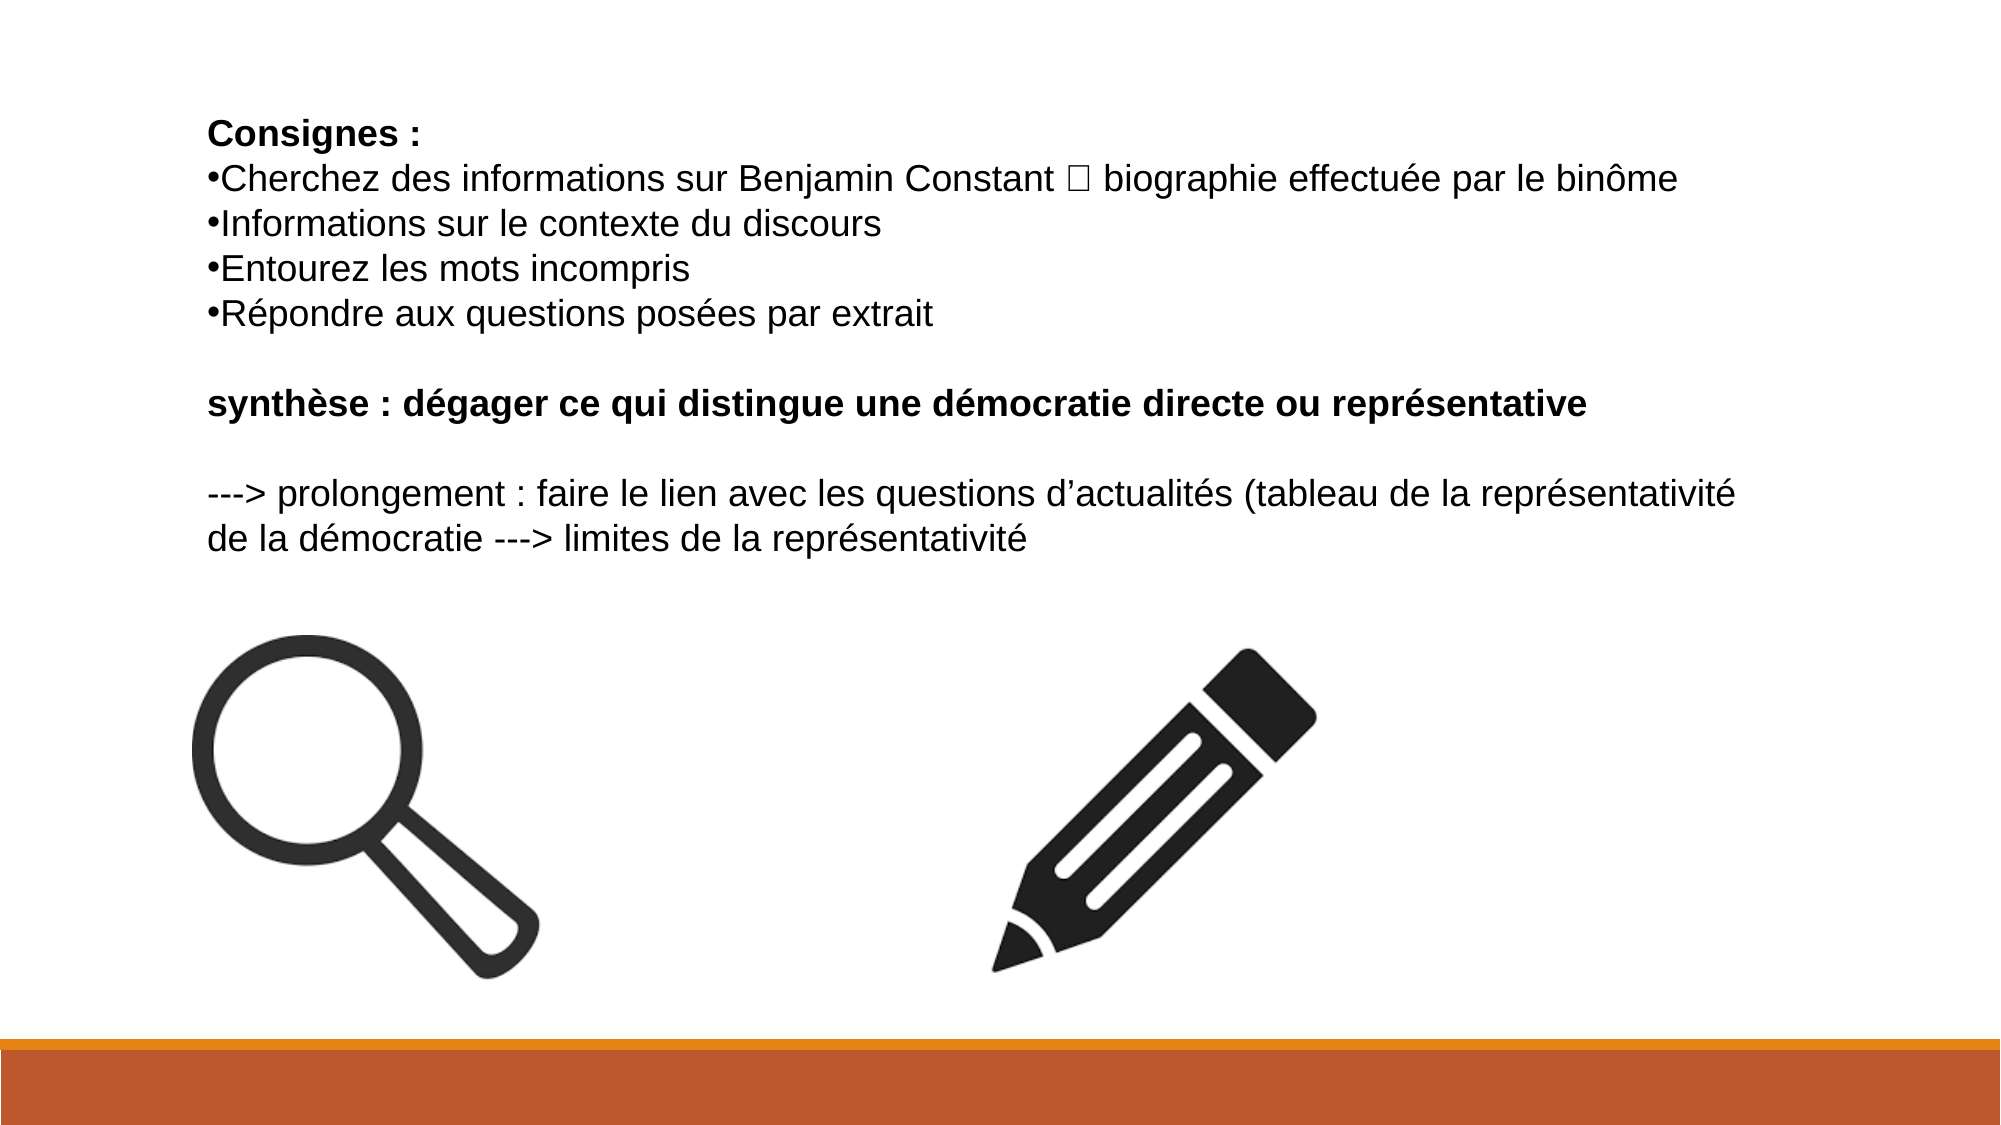

Consignes :
Cherchez des informations sur Benjamin Constant  biographie effectuée par le binôme
Informations sur le contexte du discours
Entourez les mots incompris
Répondre aux questions posées par extrait
synthèse : dégager ce qui distingue une démocratie directe ou représentative
---> prolongement : faire le lien avec les questions d’actualités (tableau de la représentativité de la démocratie ---> limites de la représentativité